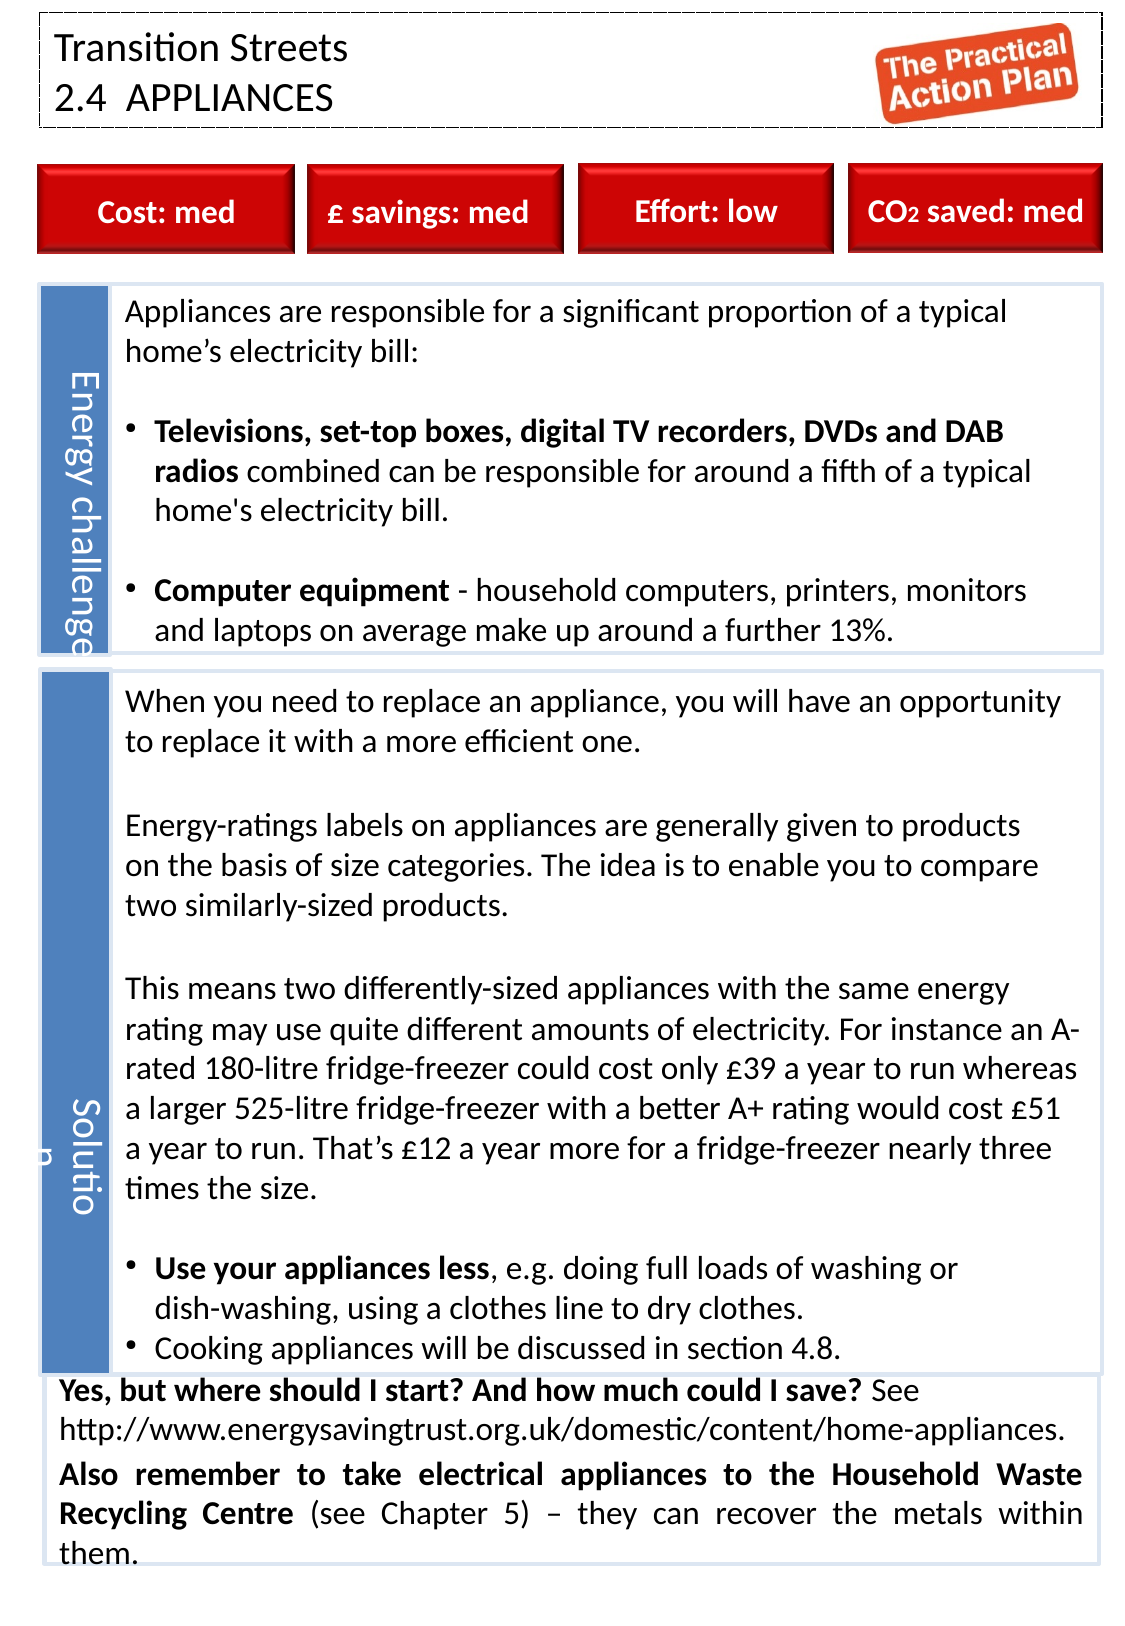

Transition Streets
2.4 APPLIANCES
Effort: low
CO2 saved: med
Cost: med
£ savings: med
Appliances are responsible for a significant proportion of a typical
home’s electricity bill:
Televisions, set-top boxes, digital TV recorders, DVDs and DAB radios combined can be responsible for around a fifth of a typical
home's electricity bill.
Computer equipment - household computers, printers, monitors
and laptops on average make up around a further 13%.
Energy challenge
When you need to replace an appliance, you will have an opportunity
to replace it with a more efficient one.
Energy-ratings labels on appliances are generally given to products
on the basis of size categories. The idea is to enable you to compare
two similarly-sized products.
This means two differently-sized appliances with the same energy
rating may use quite different amounts of electricity. For instance an A-
rated 180-litre fridge-freezer could cost only £39 a year to run whereas
a larger 525-litre fridge-freezer with a better A+ rating would cost £51
a year to run. That’s £12 a year more for a fridge-freezer nearly three
times the size.
Use your appliances less, e.g. doing full loads of washing or
dish-washing, using a clothes line to dry clothes.
Cooking appliances will be discussed in section 4.8.
Solution
Yes, but where should I start? And how much could I save? See http://www.energysavingtrust.org.uk/domestic/content/home-appliances.
Also remember to take electrical appliances to the Household Waste Recycling Centre (see Chapter 5) – they can recover the metals within them.